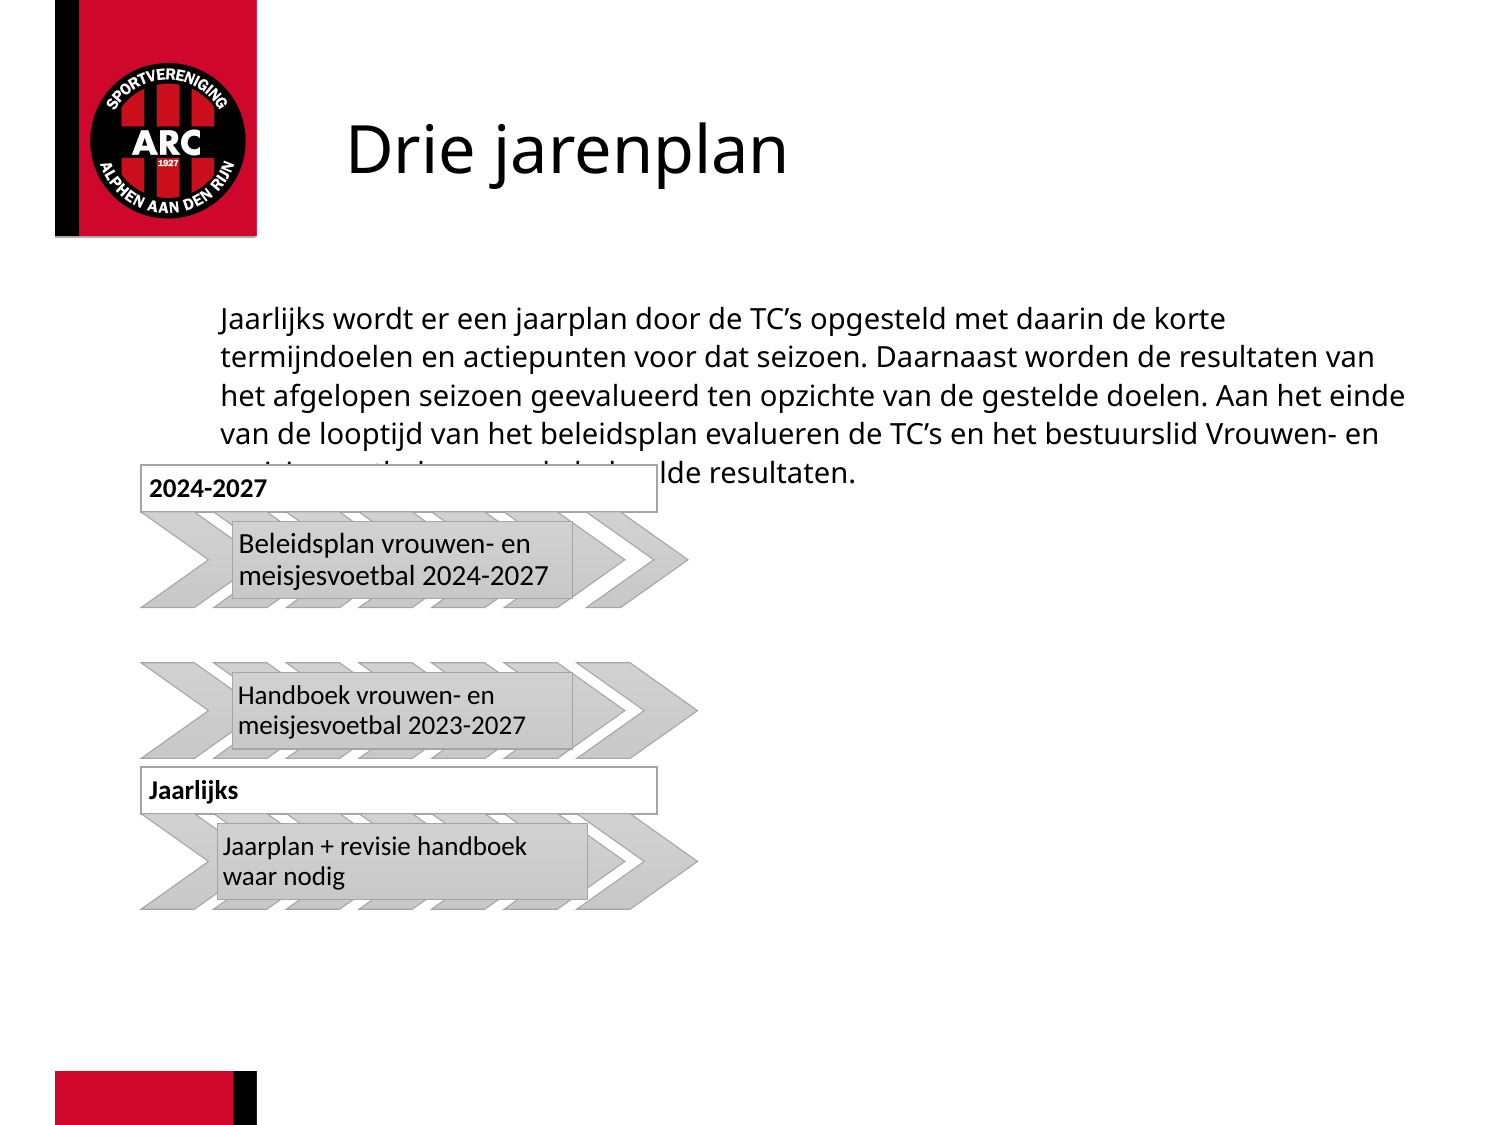

# Drie jarenplan
Jaarlijks wordt er een jaarplan door de TC’s opgesteld met daarin de korte termijndoelen en actiepunten voor dat seizoen. Daarnaast worden de resultaten van het afgelopen seizoen geevalueerd ten opzichte van de gestelde doelen. Aan het einde van de looptijd van het beleidsplan evalueren de TC’s en het bestuurslid Vrouwen- en meisjesvoetbal samen de behaalde resultaten.
2024-2027
Beleidsplan vrouwen- en meisjesvoetbal 2024-2027
Handboek vrouwen- en meisjesvoetbal 2023-2027
Jaarlijks
Jaarplan + revisie handboek waar nodig